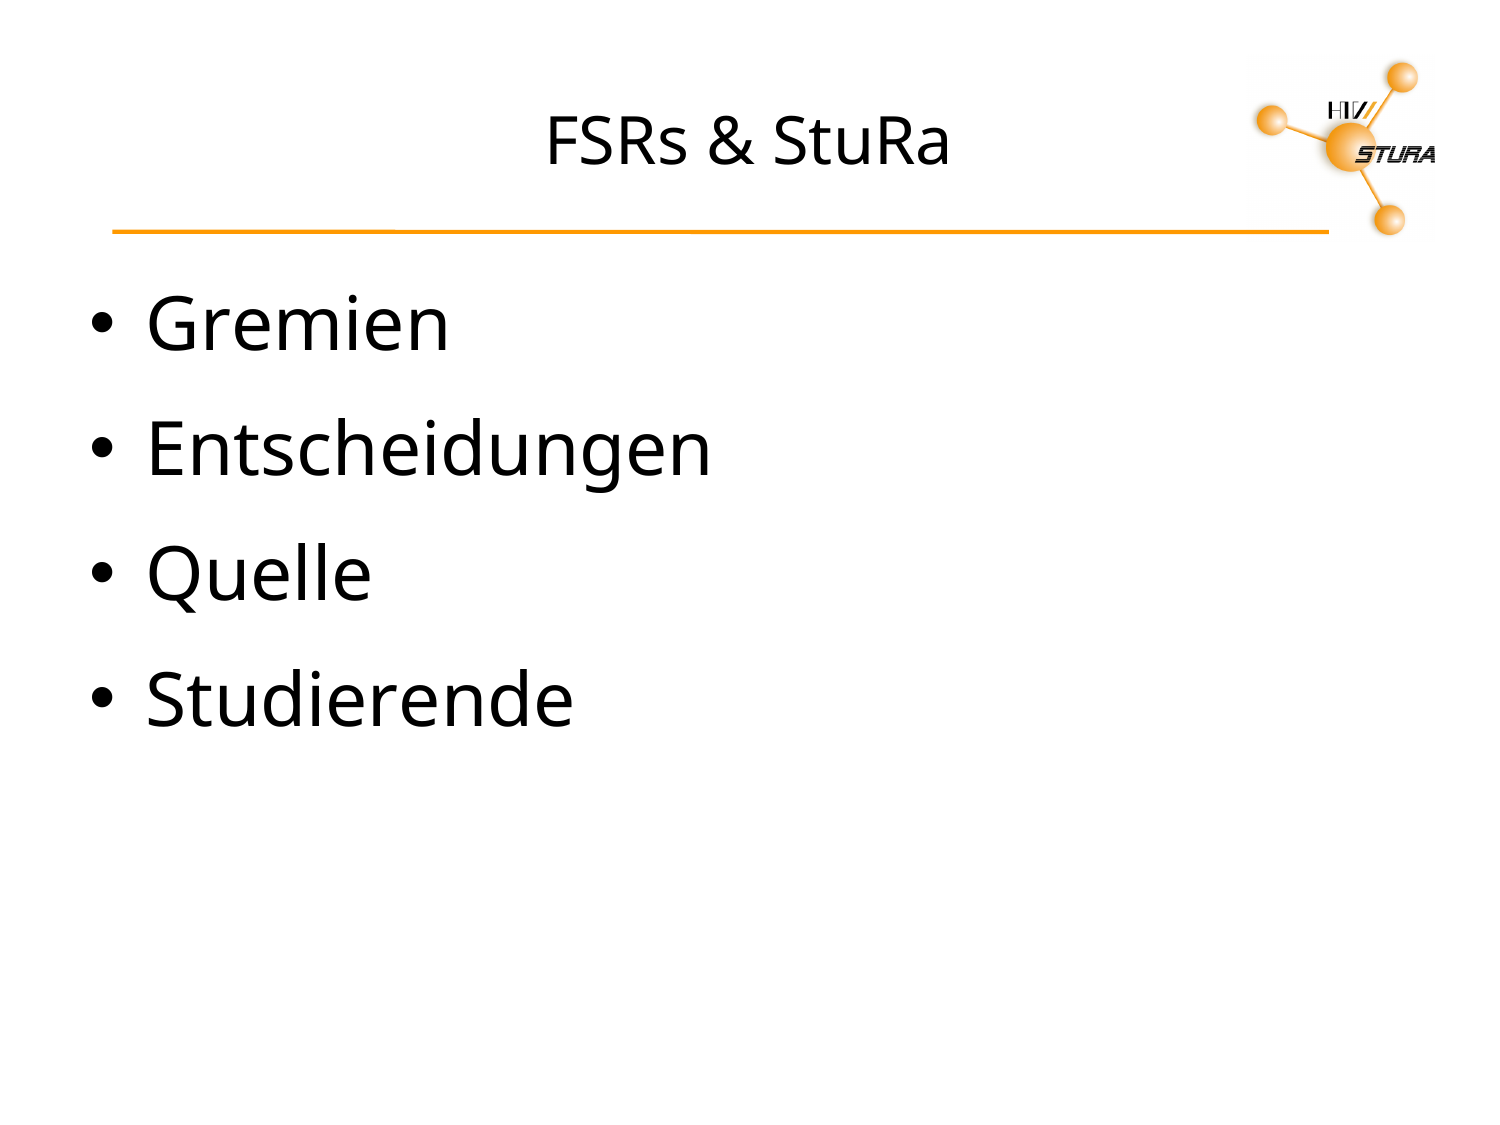

# FSRs & StuRa
Gremien
Entscheidungen
Quelle
Studierende